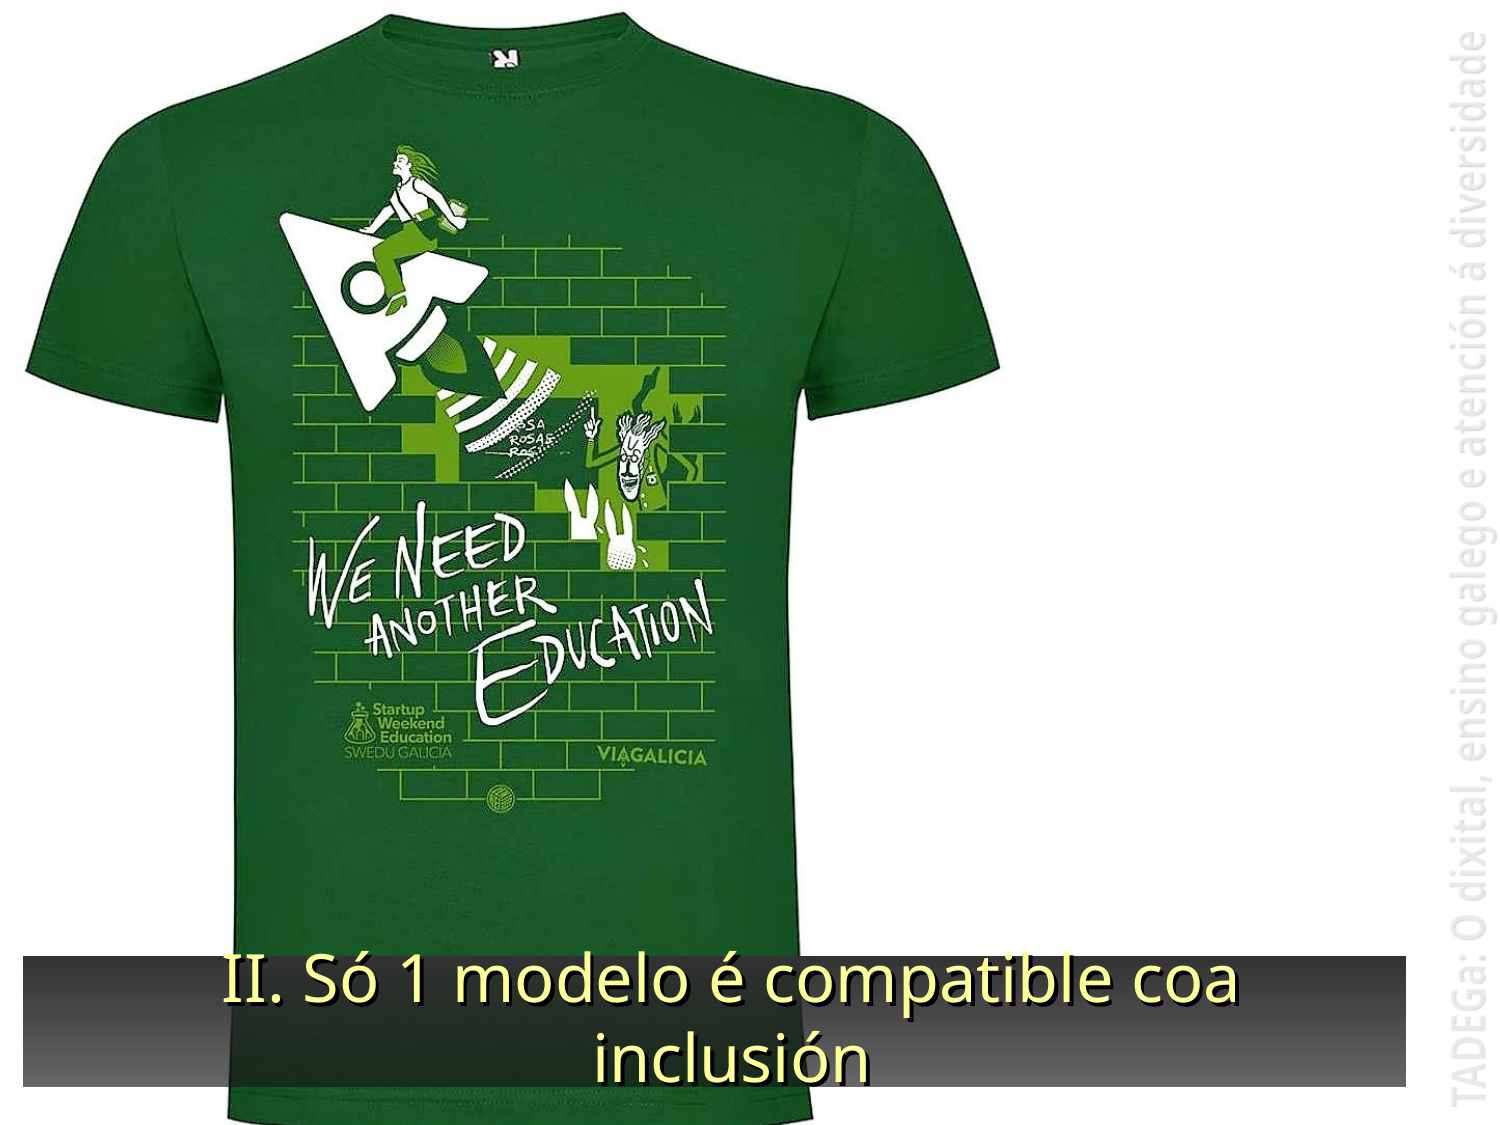

# II. Só 1 modelo é compatible coa inclusión